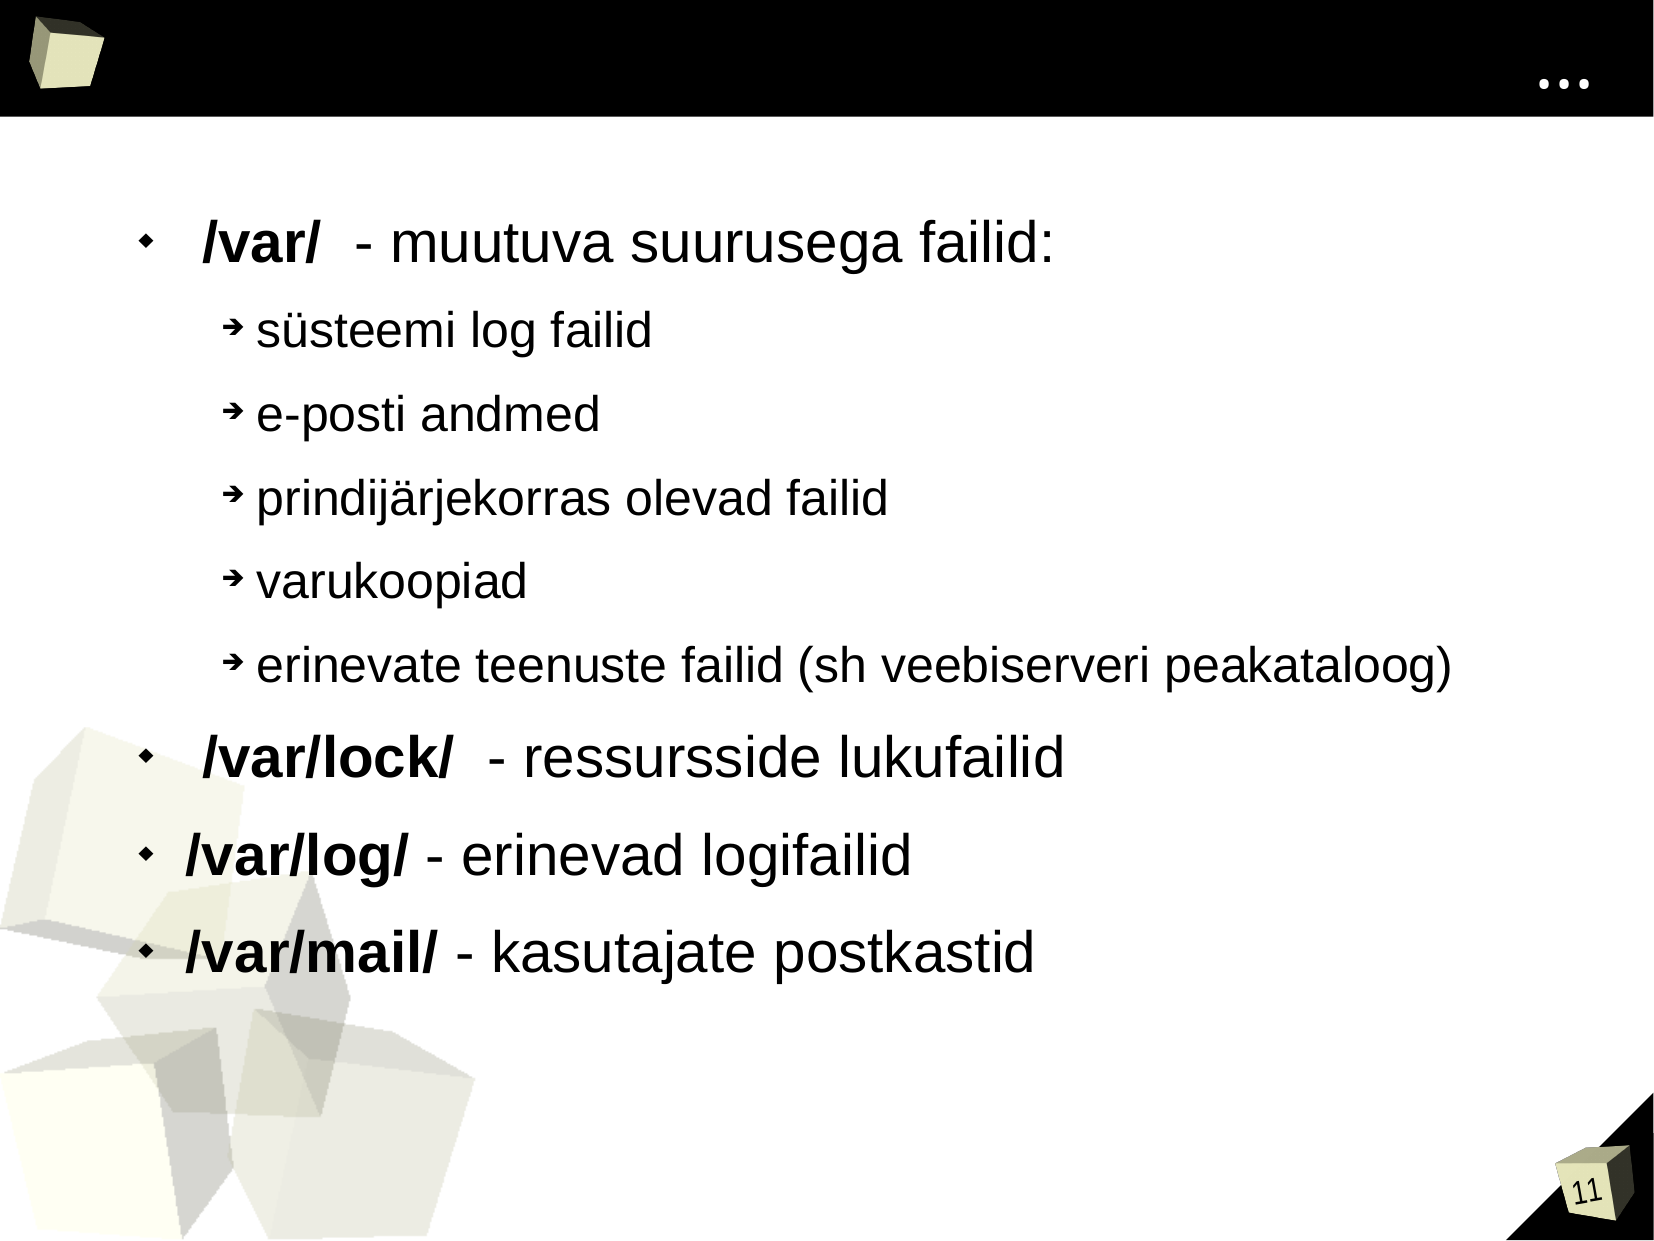

# ...
 /var/ - muutuva suurusega failid:
süsteemi log failid
e-posti andmed
prindijärjekorras olevad failid
varukoopiad
erinevate teenuste failid (sh veebiserveri peakataloog)
 /var/lock/ - ressursside lukufailid
/var/log/ - erinevad logifailid
/var/mail/ - kasutajate postkastid